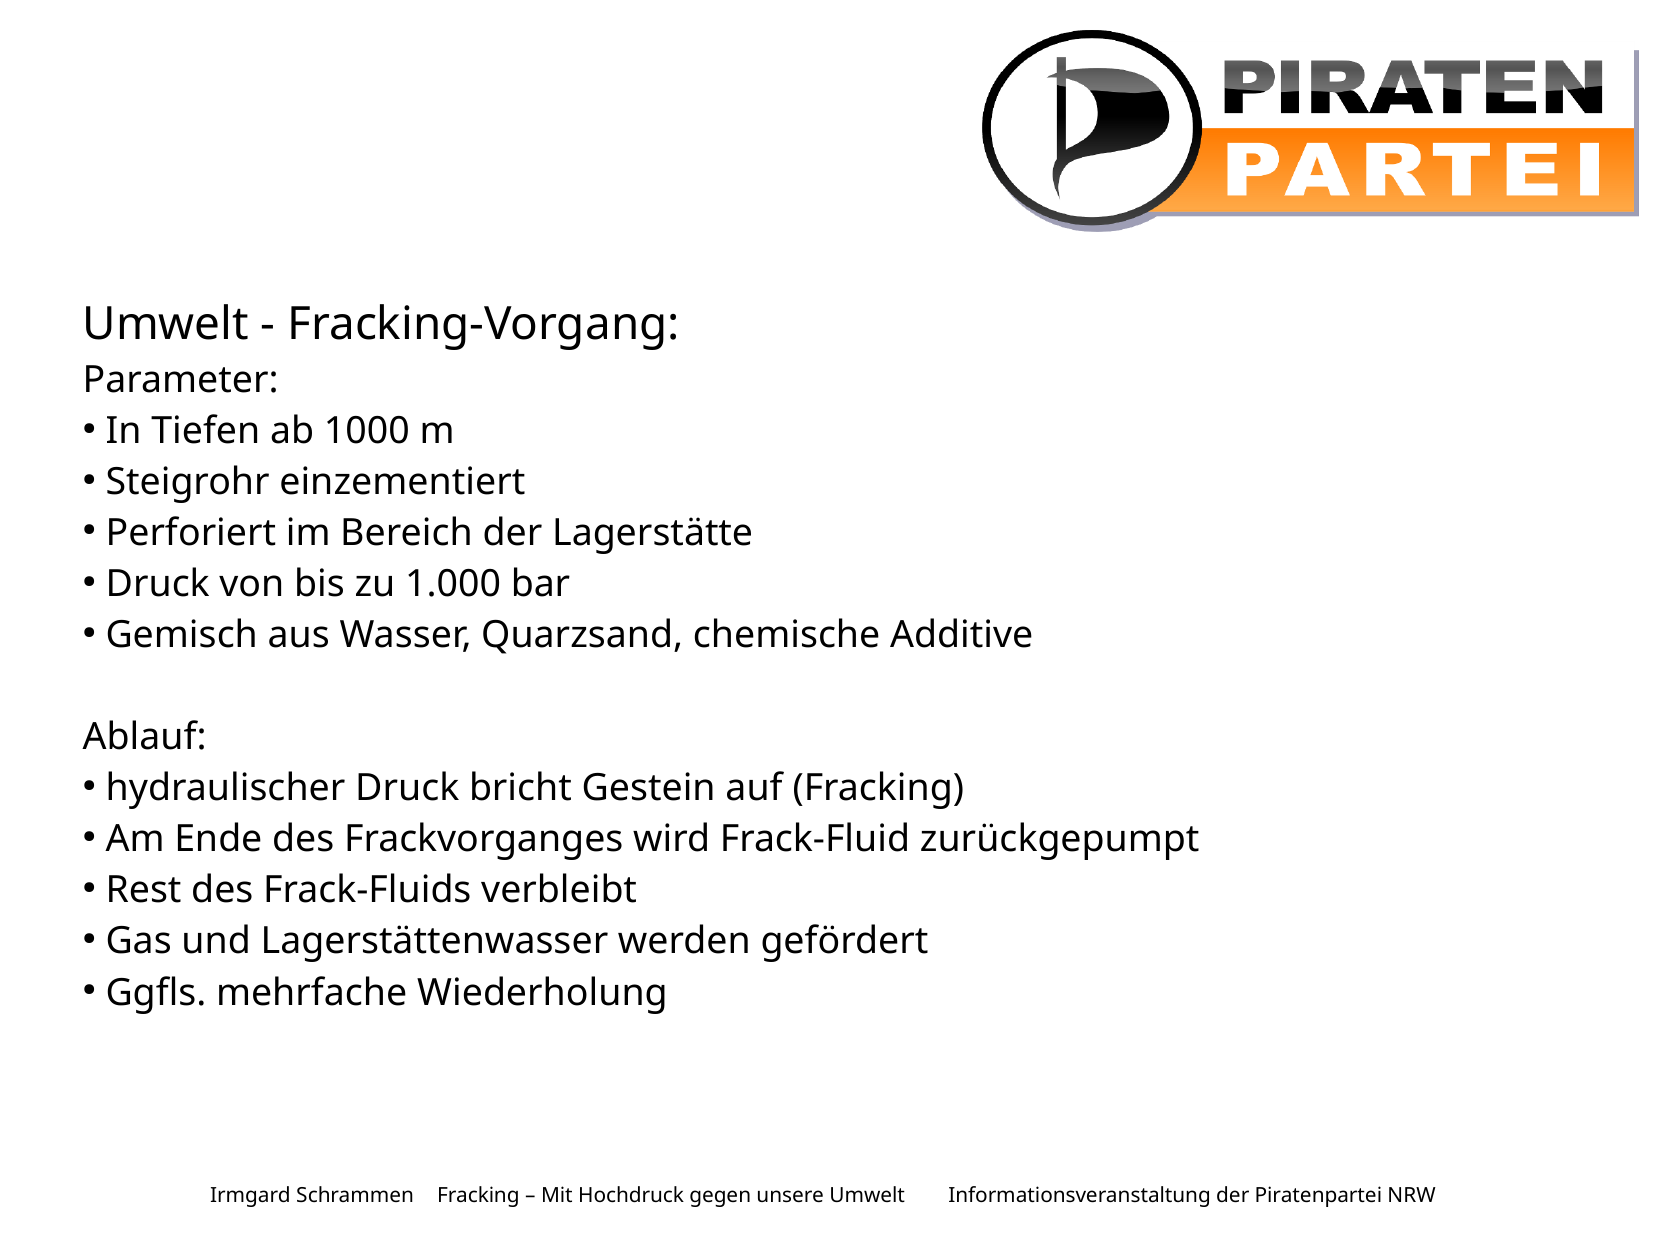

#
Umwelt - Fracking-Vorgang:
Parameter:
 In Tiefen ab 1000 m
 Steigrohr einzementiert
 Perforiert im Bereich der Lagerstätte
 Druck von bis zu 1.000 bar
 Gemisch aus Wasser, Quarzsand, chemische Additive
Ablauf:
 hydraulischer Druck bricht Gestein auf (Fracking)
 Am Ende des Frackvorganges wird Frack-Fluid zurückgepumpt
 Rest des Frack-Fluids verbleibt
 Gas und Lagerstättenwasser werden gefördert
 Ggfls. mehrfache Wiederholung
Irmgard Schrammen	 Fracking – Mit Hochdruck gegen unsere Umwelt 	Informationsveranstaltung der Piratenpartei NRW